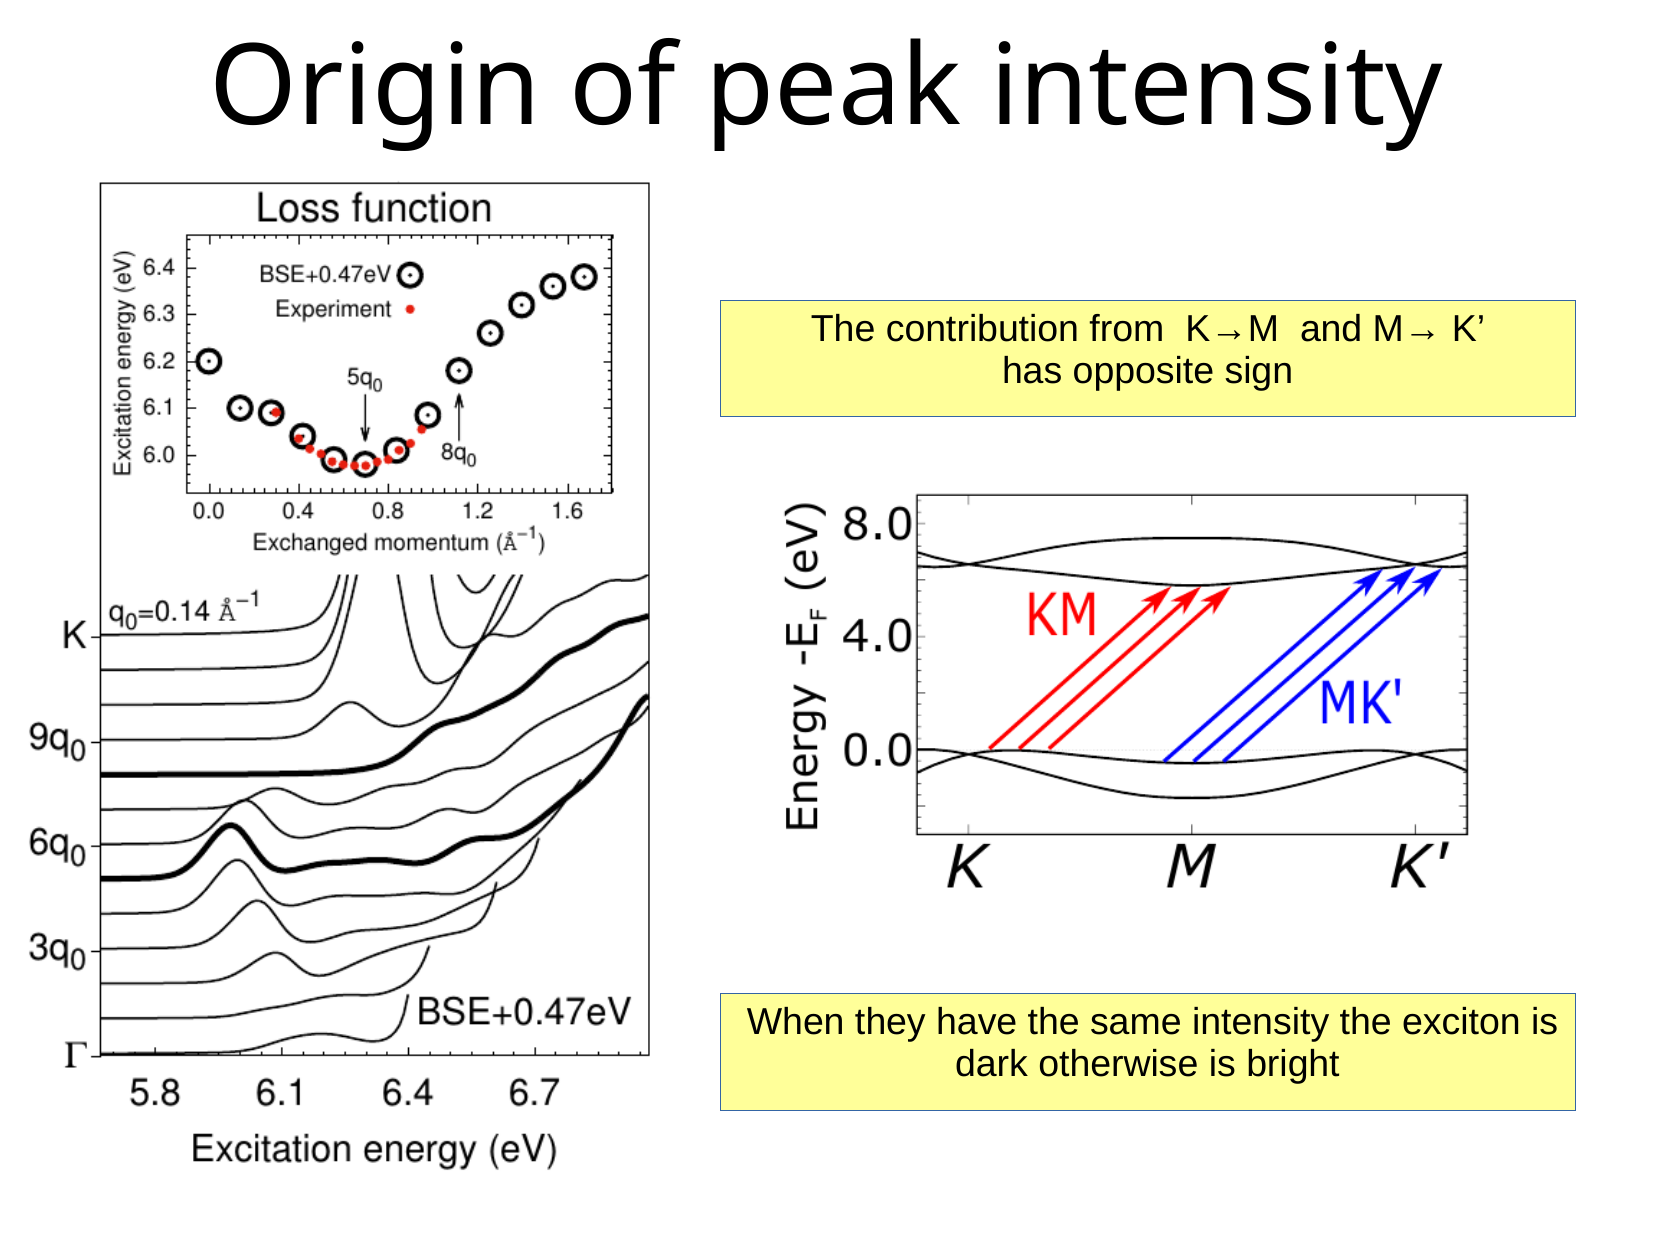

# Origin of peak intensity
 The contribution from K→M and M→ K’
has opposite sign
 When they have the same intensity the exciton is dark otherwise is bright